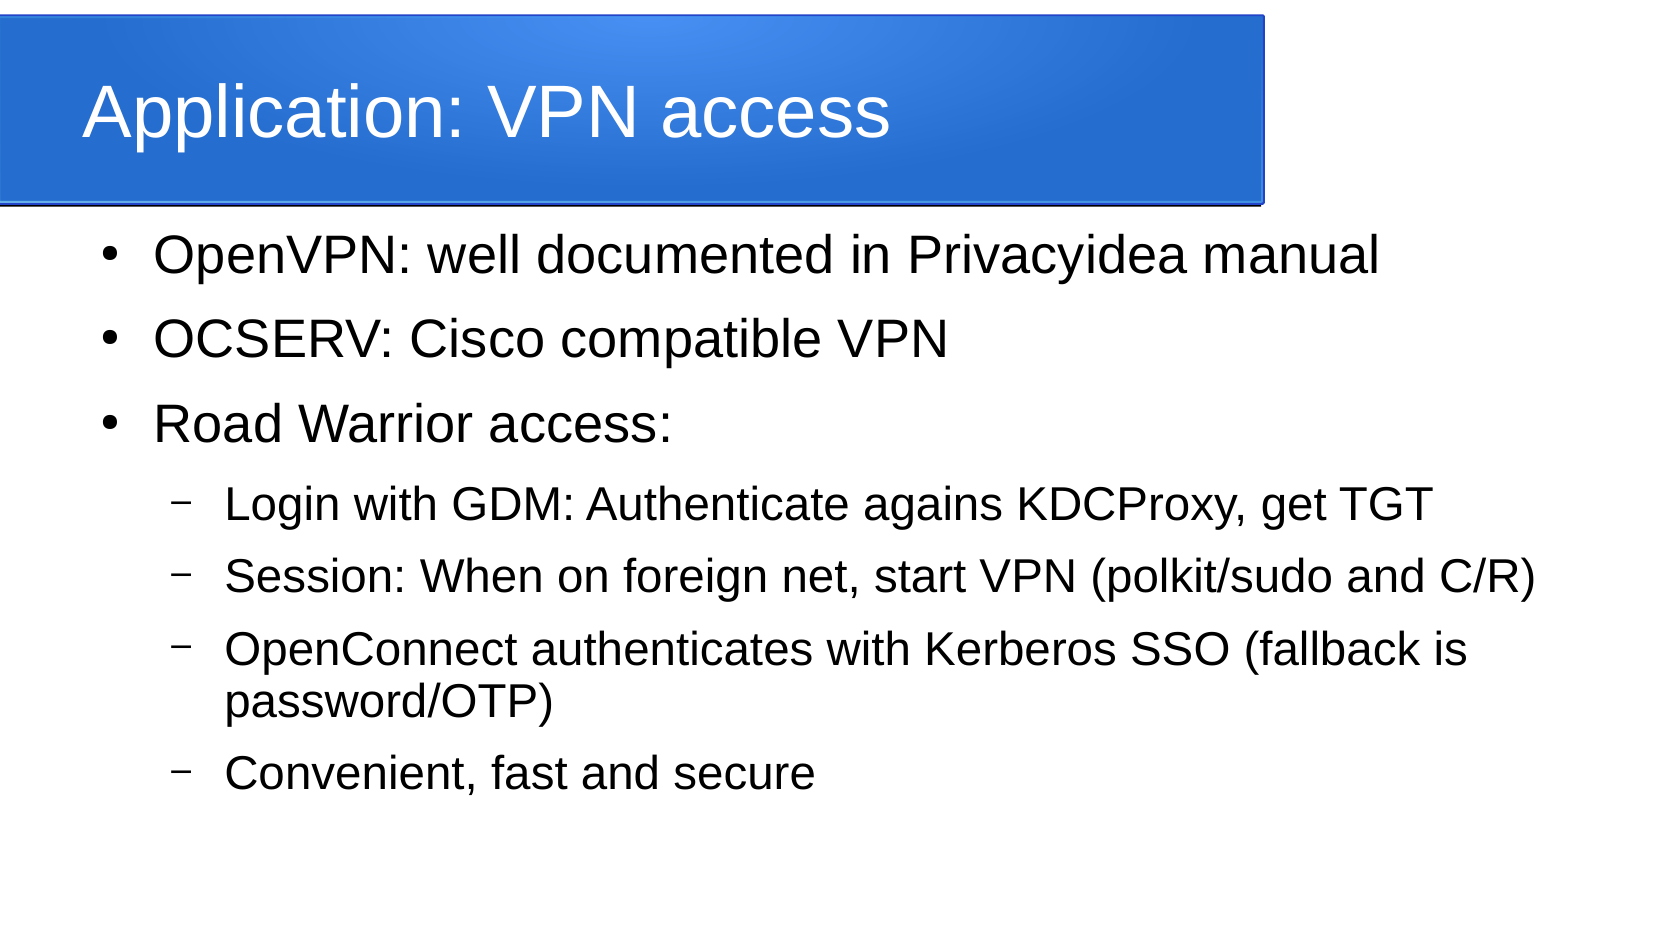

# Application: VPN access
OpenVPN: well documented in Privacyidea manual
OCSERV: Cisco compatible VPN
Road Warrior access:
Login with GDM: Authenticate agains KDCProxy, get TGT
Session: When on foreign net, start VPN (polkit/sudo and C/R)
OpenConnect authenticates with Kerberos SSO (fallback is password/OTP)
Convenient, fast and secure